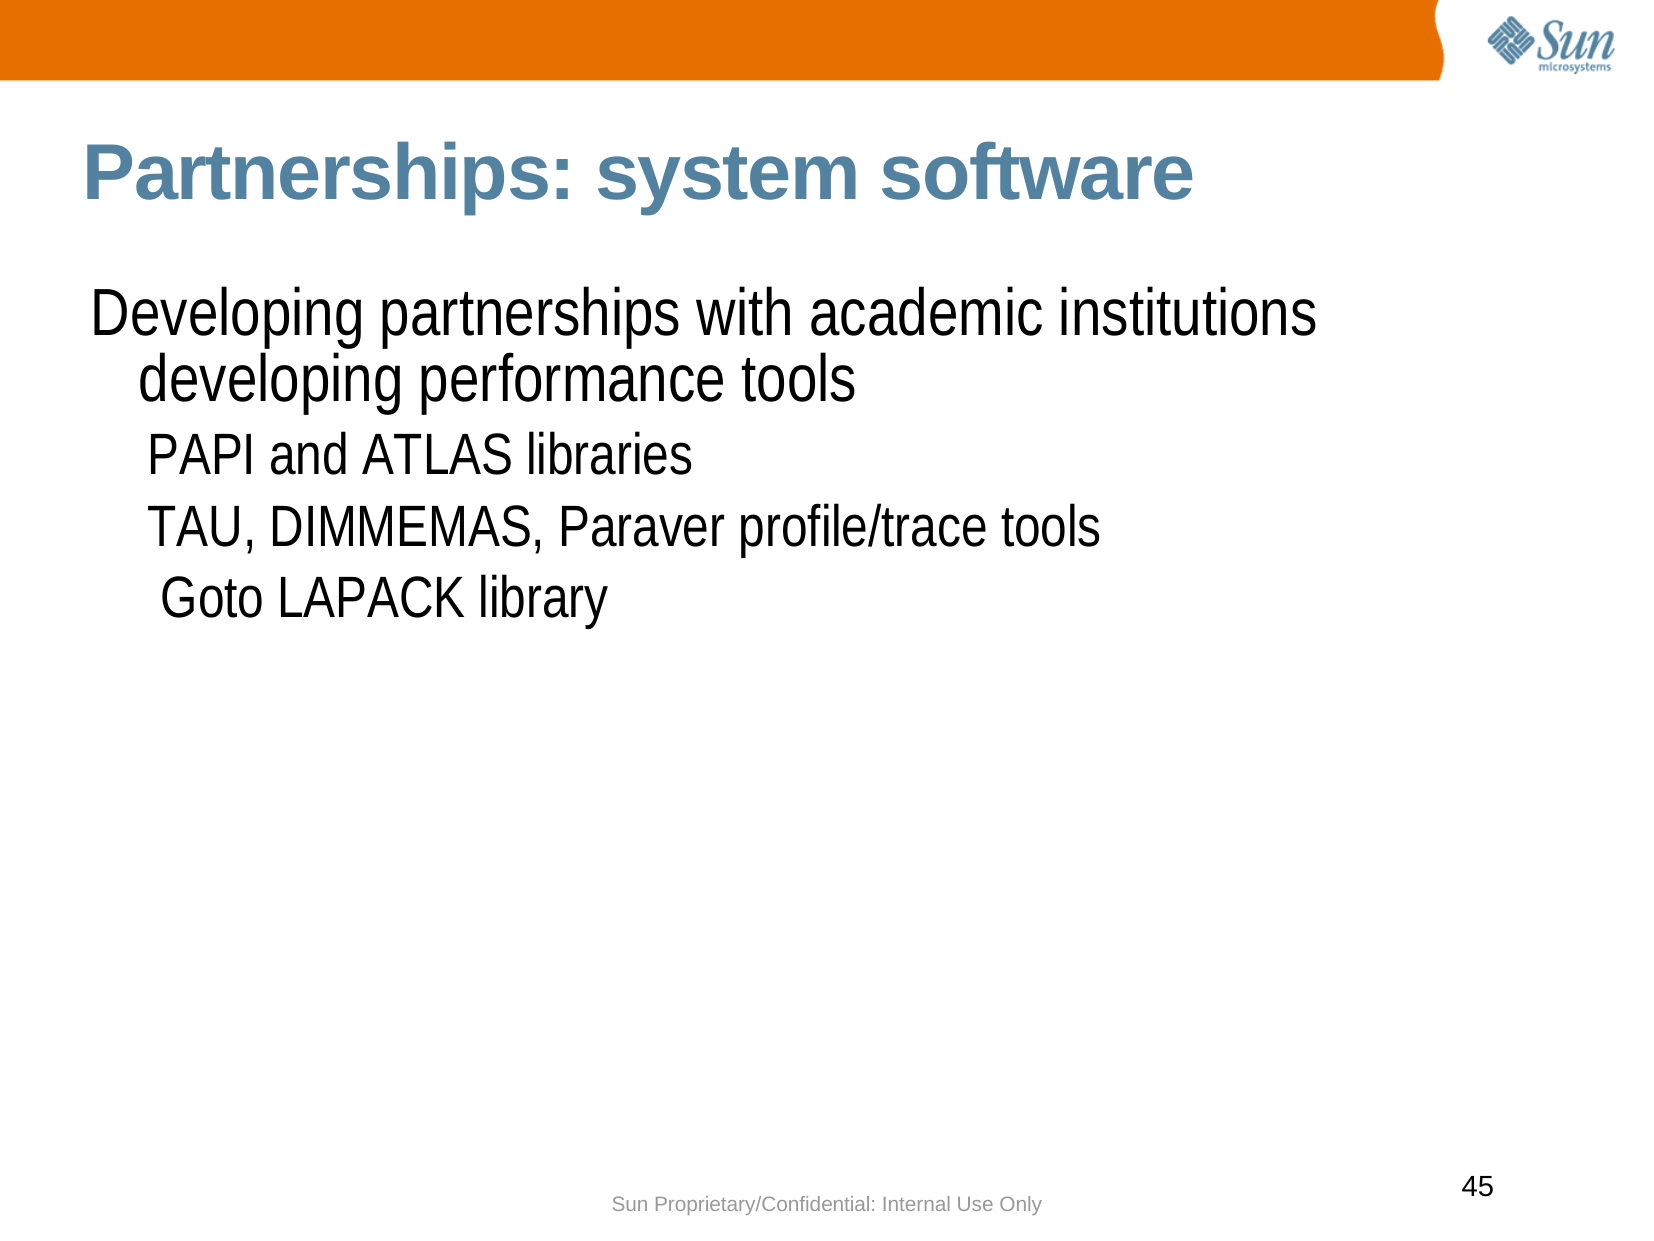

# Partnerships: system software
Developing partnerships with academic institutions developing performance tools
PAPI and ATLAS libraries
TAU, DIMMEMAS, Paraver profile/trace tools
 Goto LAPACK library